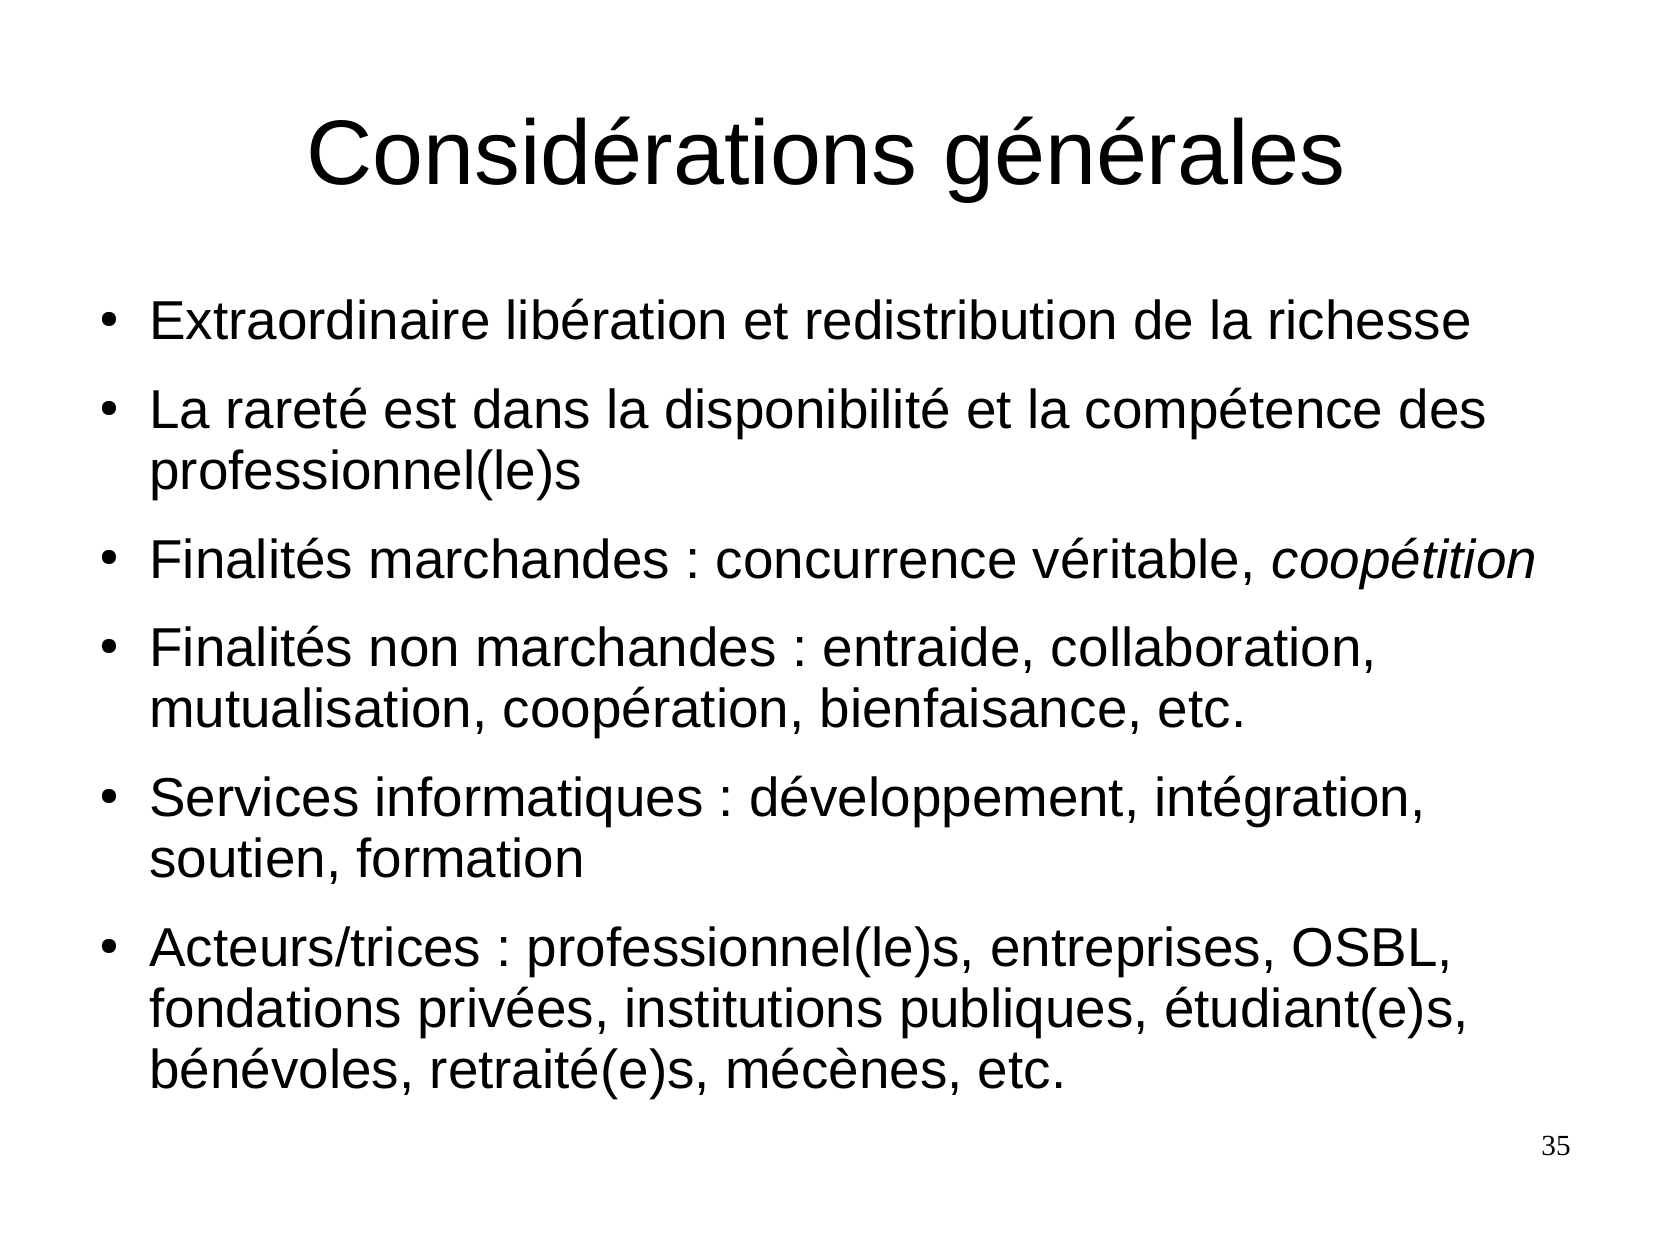

# Considérations générales
Extraordinaire libération et redistribution de la richesse
La rareté est dans la disponibilité et la compétence des professionnel(le)s
Finalités marchandes : concurrence véritable, coopétition
Finalités non marchandes : entraide, collaboration, mutualisation, coopération, bienfaisance, etc.
Services informatiques : développement, intégration, soutien, formation
Acteurs/trices : professionnel(le)s, entreprises, OSBL, fondations privées, institutions publiques, étudiant(e)s, bénévoles, retraité(e)s, mécènes, etc.
35